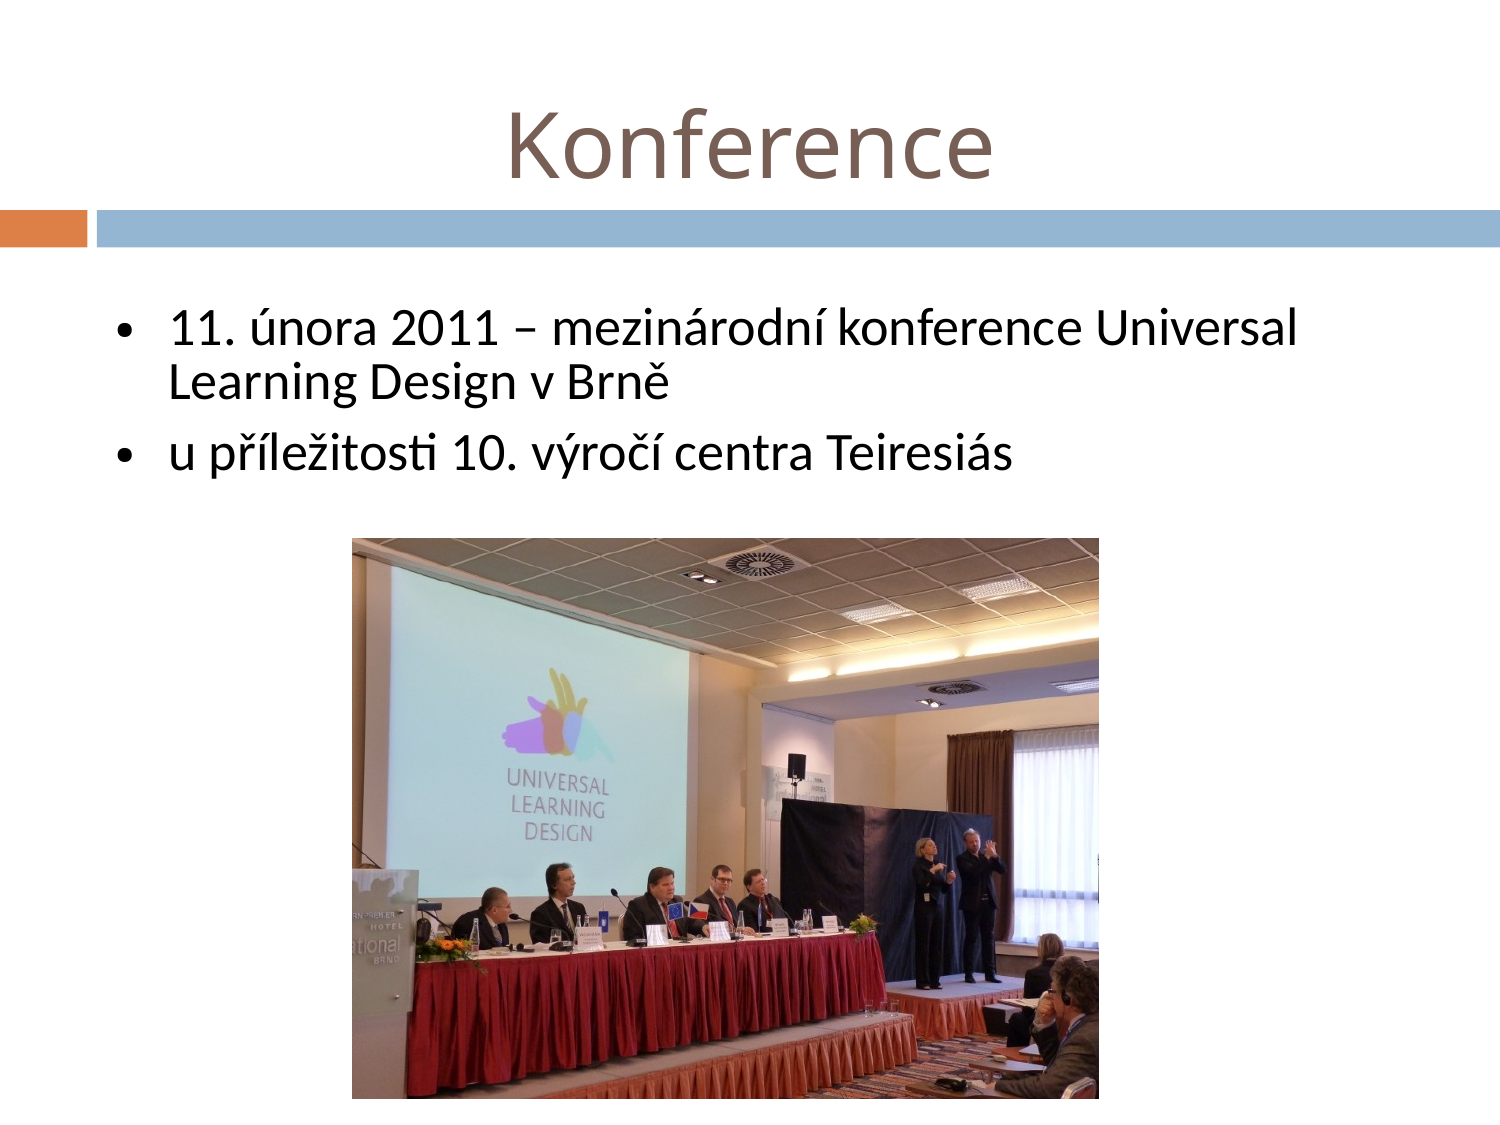

# Konference
11. února 2011 – mezinárodní konference Universal Learning Design v Brně
u příležitosti 10. výročí centra Teiresiás